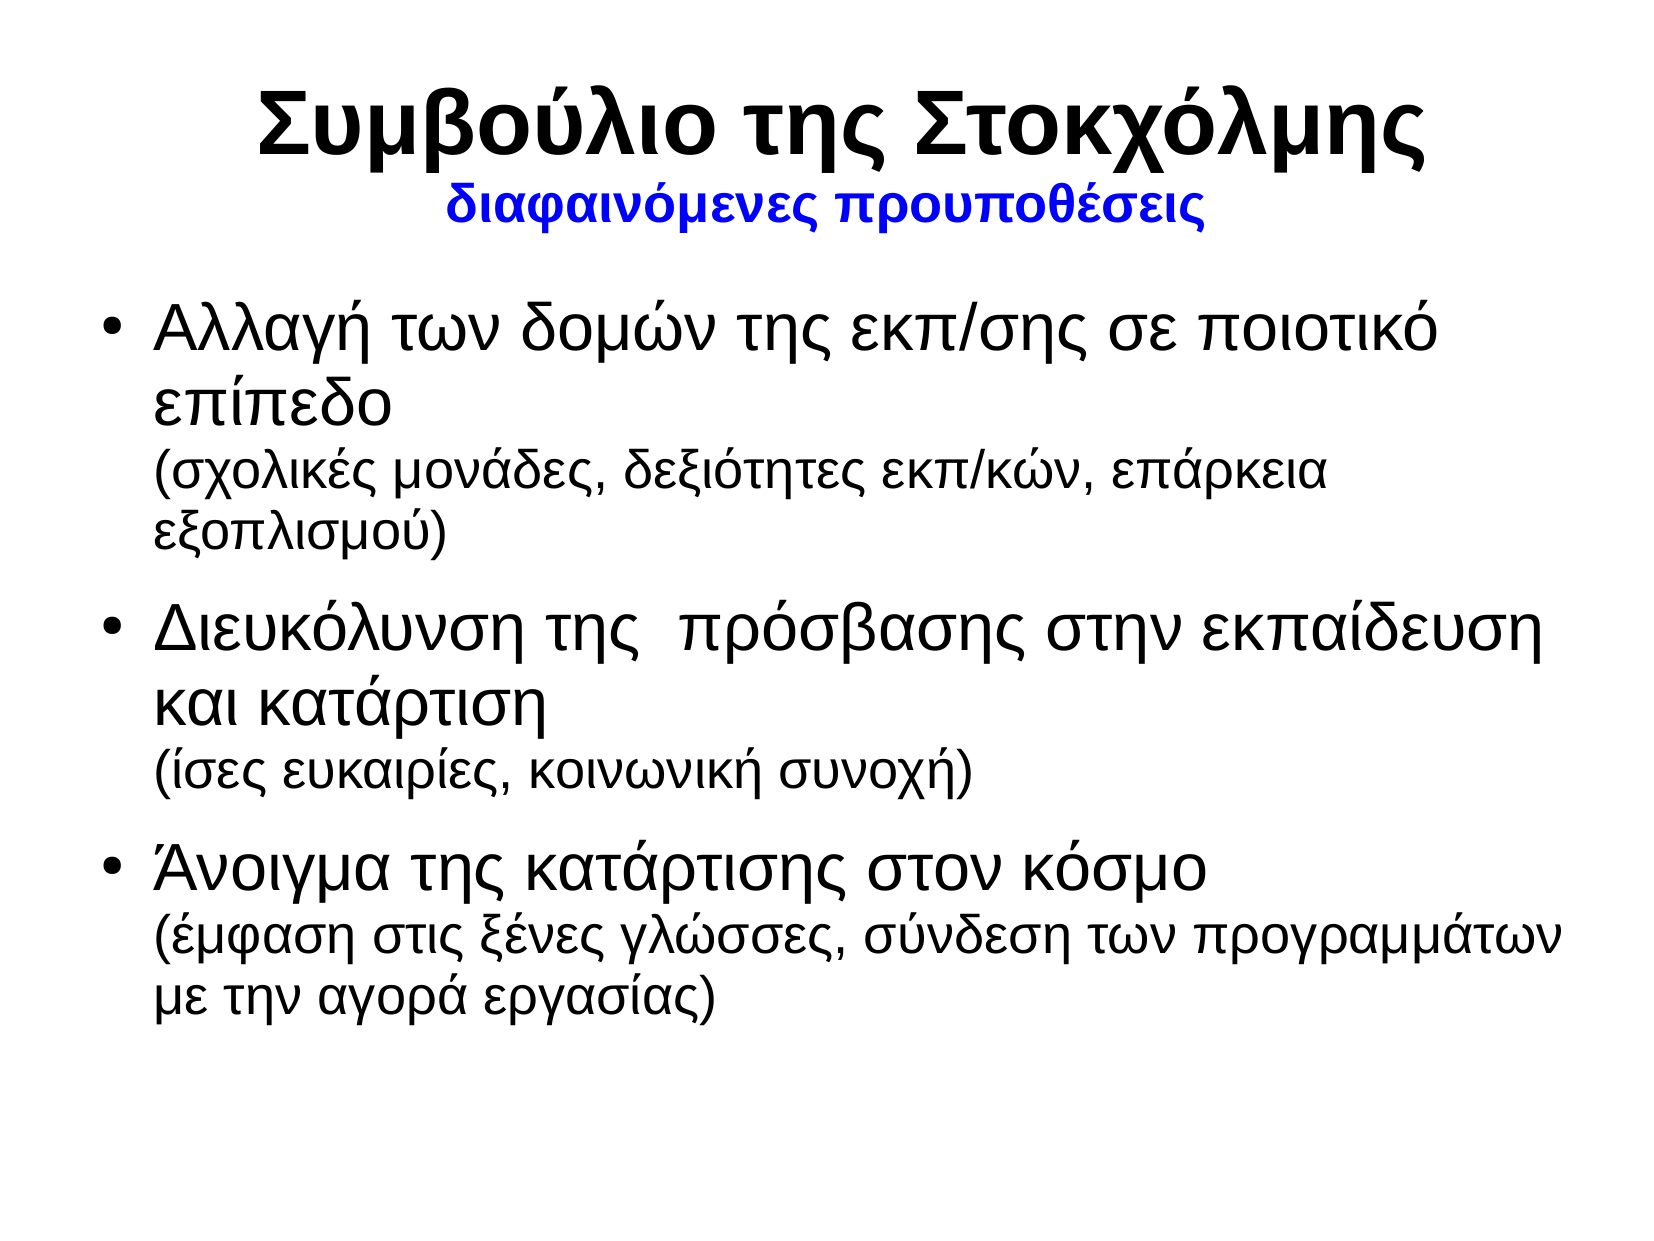

# Συμβούλιο της Στοκχόλμης διαφαινόμενες προυποθέσεις
Αλλαγή των δομών της εκπ/σης σε ποιοτικό επίπεδο
(σχολικές μονάδες, δεξιότητες εκπ/κών, επάρκεια εξοπλισμού)
Διευκόλυνση της πρόσβασης στην εκπαίδευση και κατάρτιση
(ίσες ευκαιρίες, κοινωνική συνοχή)
Άνοιγμα της κατάρτισης στον κόσμο
(έμφαση στις ξένες γλώσσες, σύνδεση των προγραμμάτων με την αγορά εργασίας)